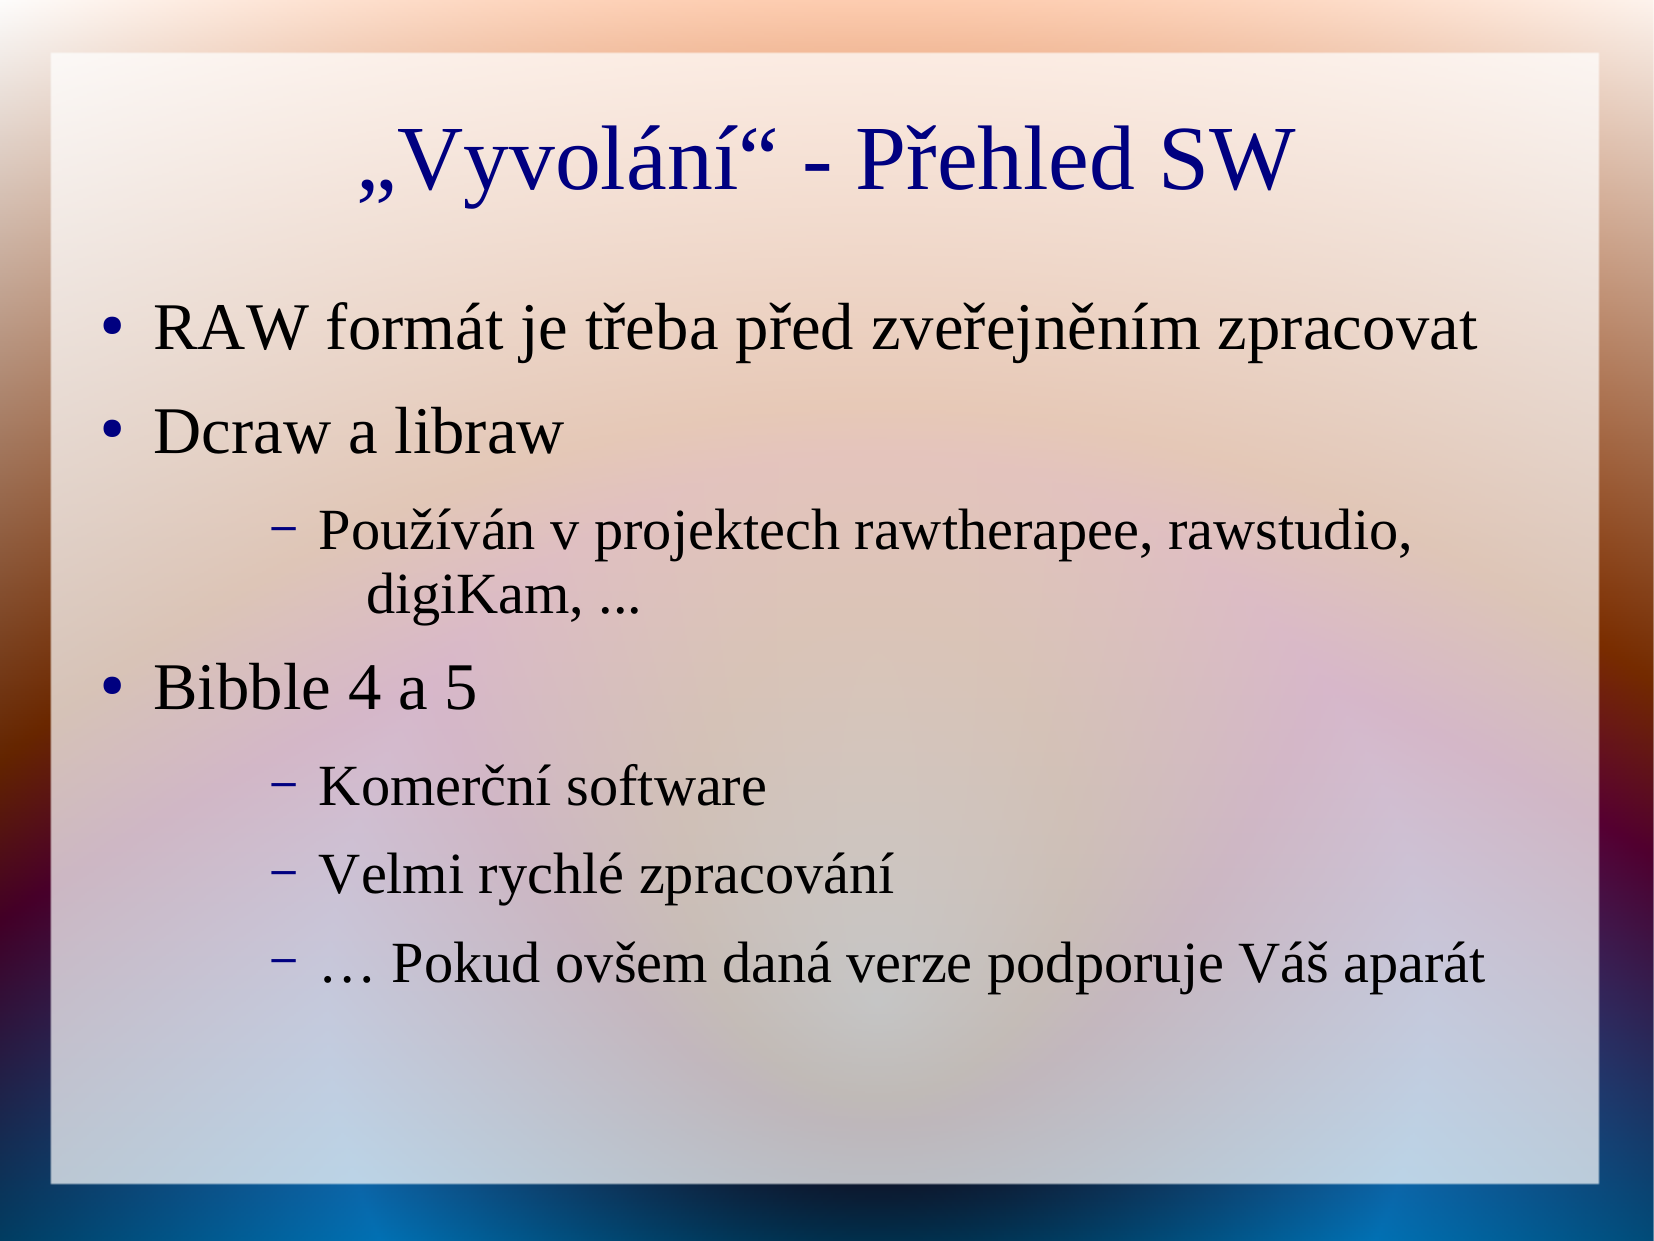

# „Vyvolání“ - Přehled SW
RAW formát je třeba před zveřejněním zpracovat
Dcraw a libraw
Používán v projektech rawtherapee, rawstudio, digiKam, ...
Bibble 4 a 5
Komerční software
Velmi rychlé zpracování
… Pokud ovšem daná verze podporuje Váš aparát